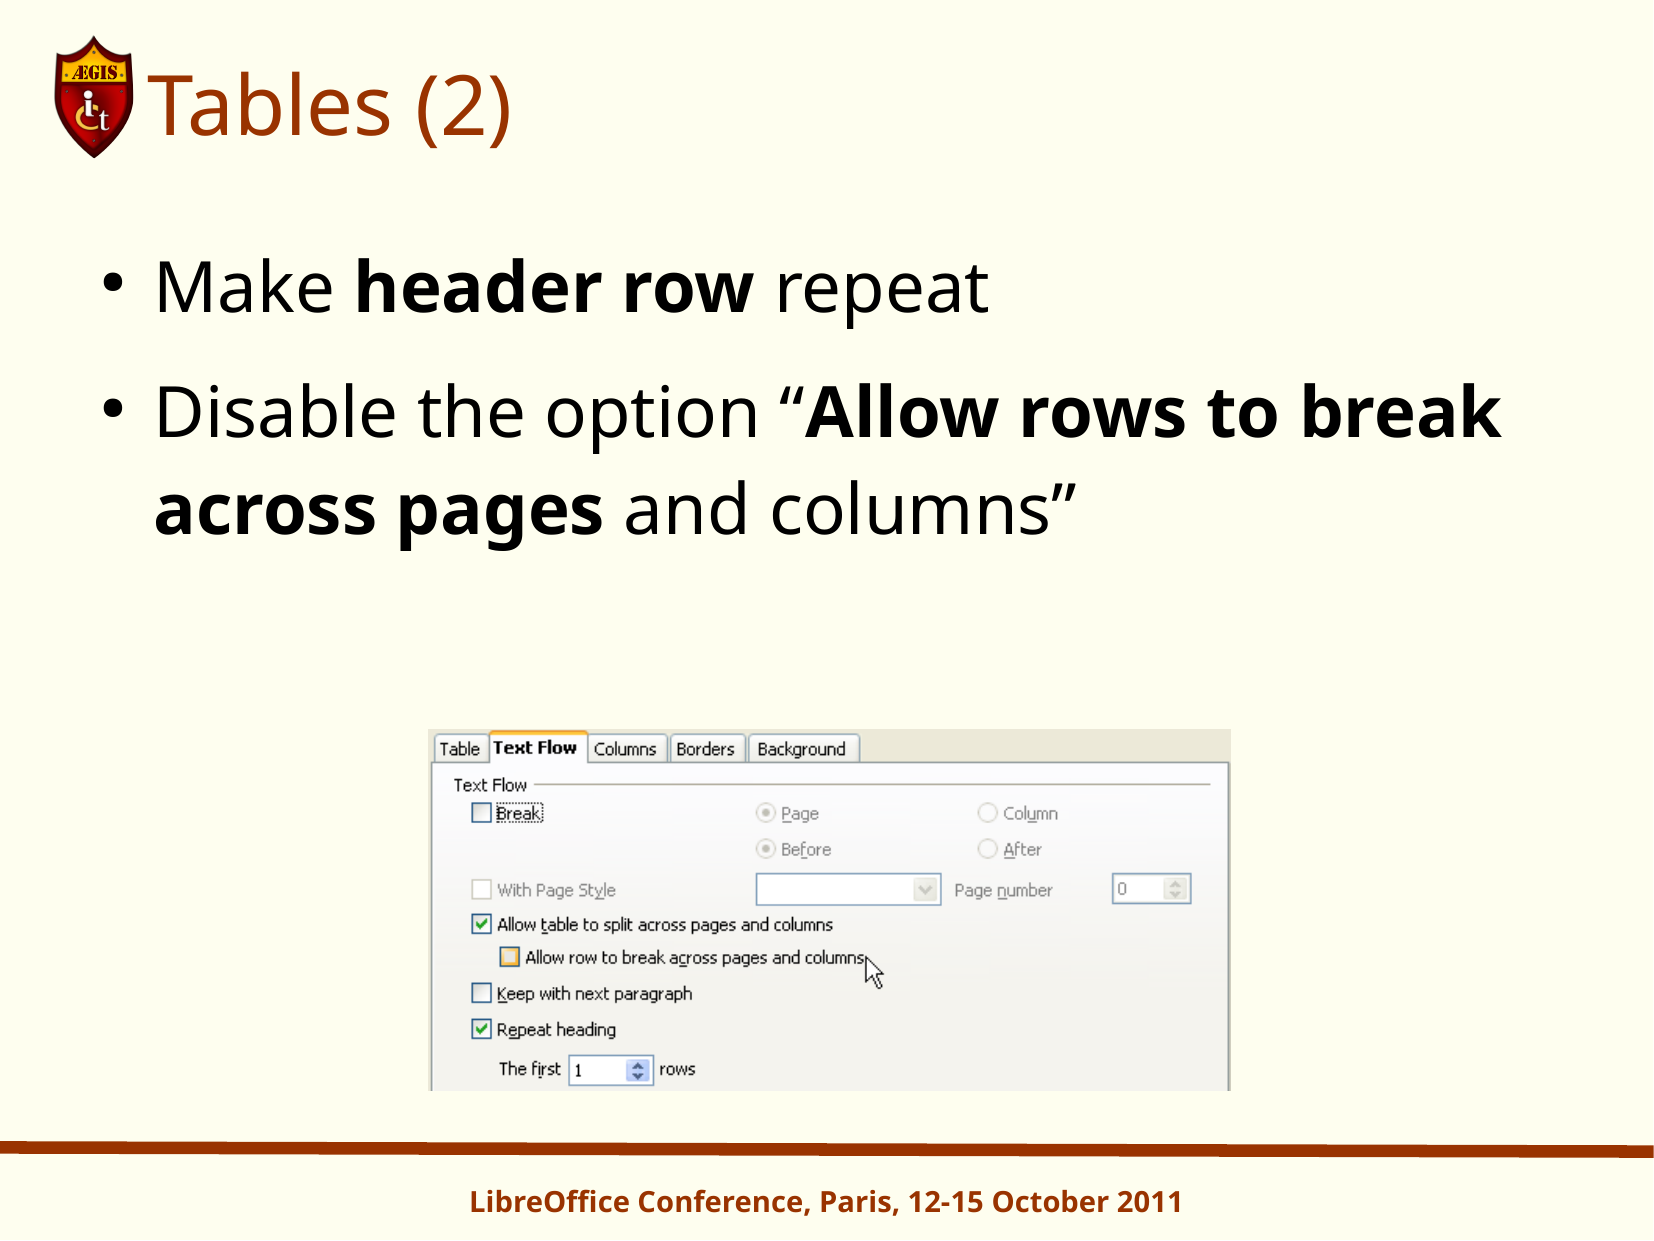

# Tables (2)
Make header row repeat
Disable the option “Allow rows to break across pages and columns”